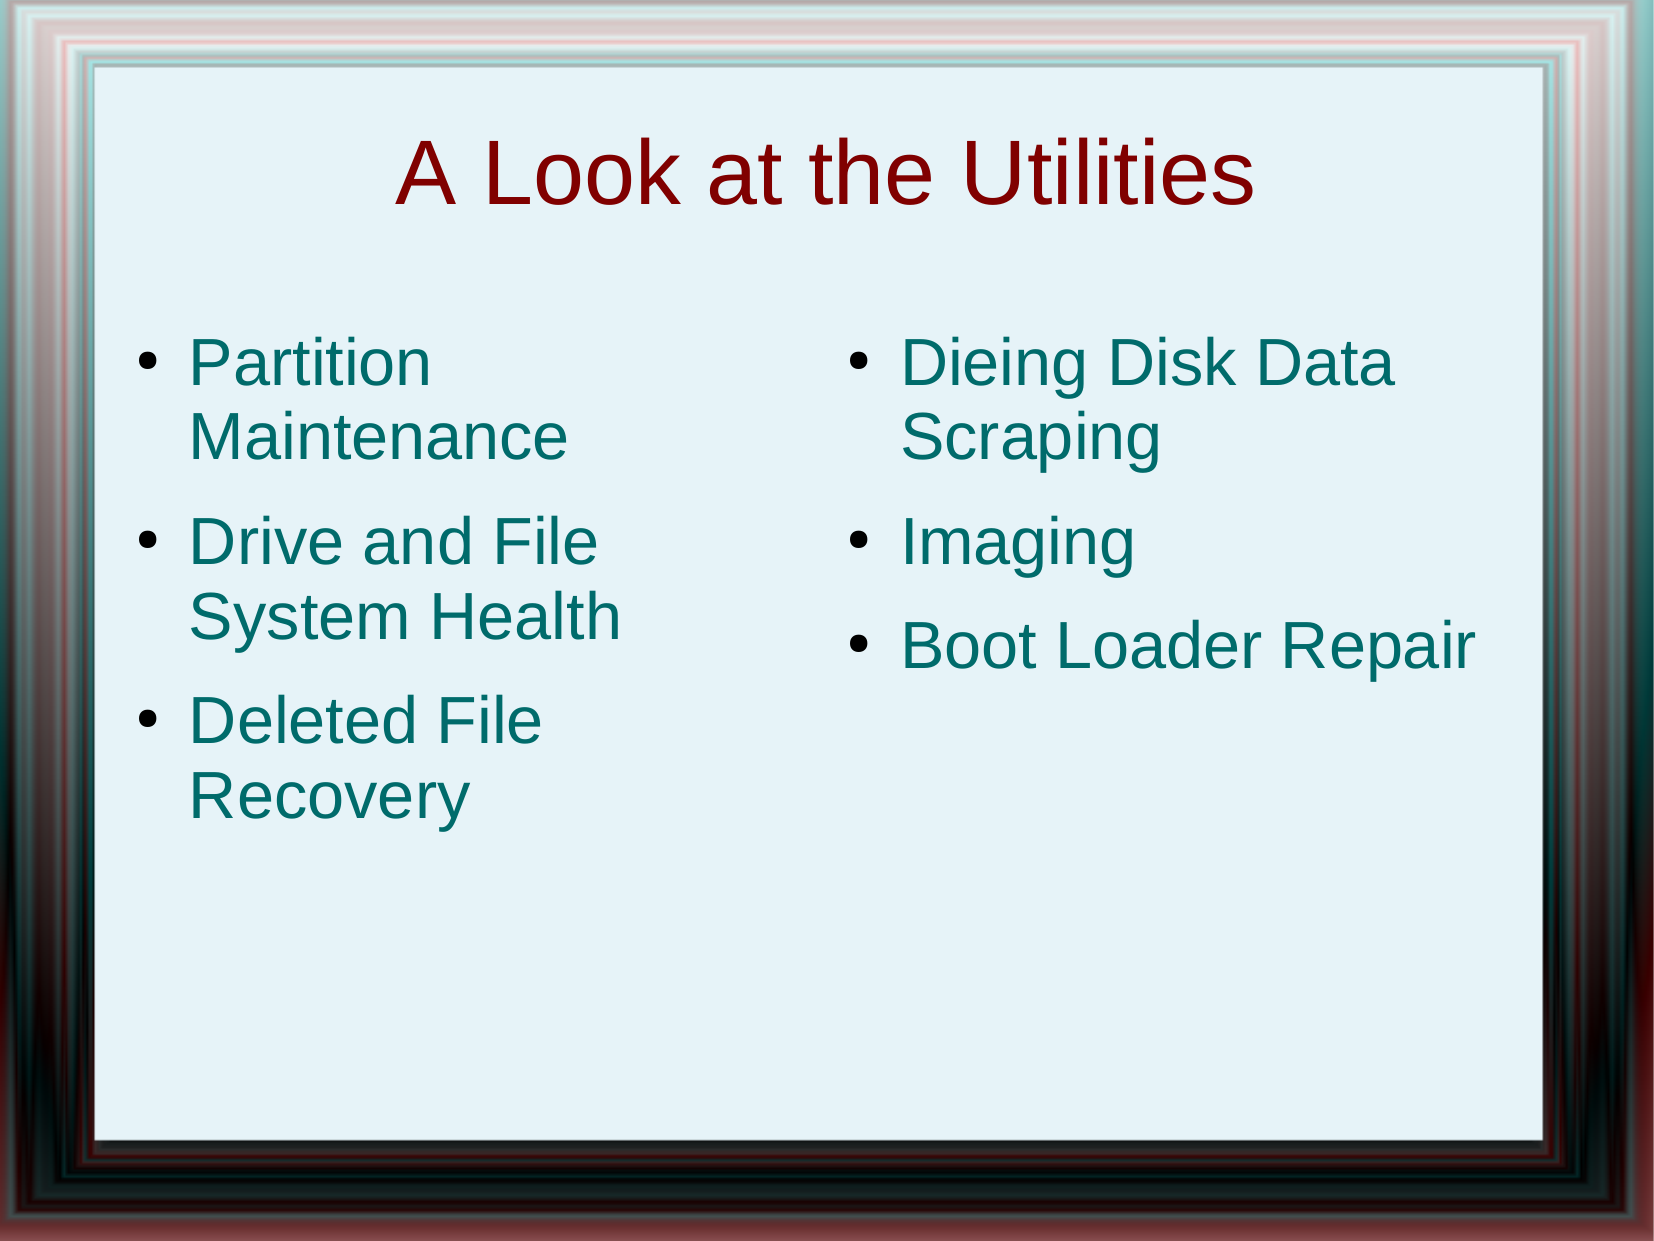

# A Look at the Utilities
Partition Maintenance
Drive and File System Health
Deleted File Recovery
Dieing Disk Data Scraping
Imaging
Boot Loader Repair